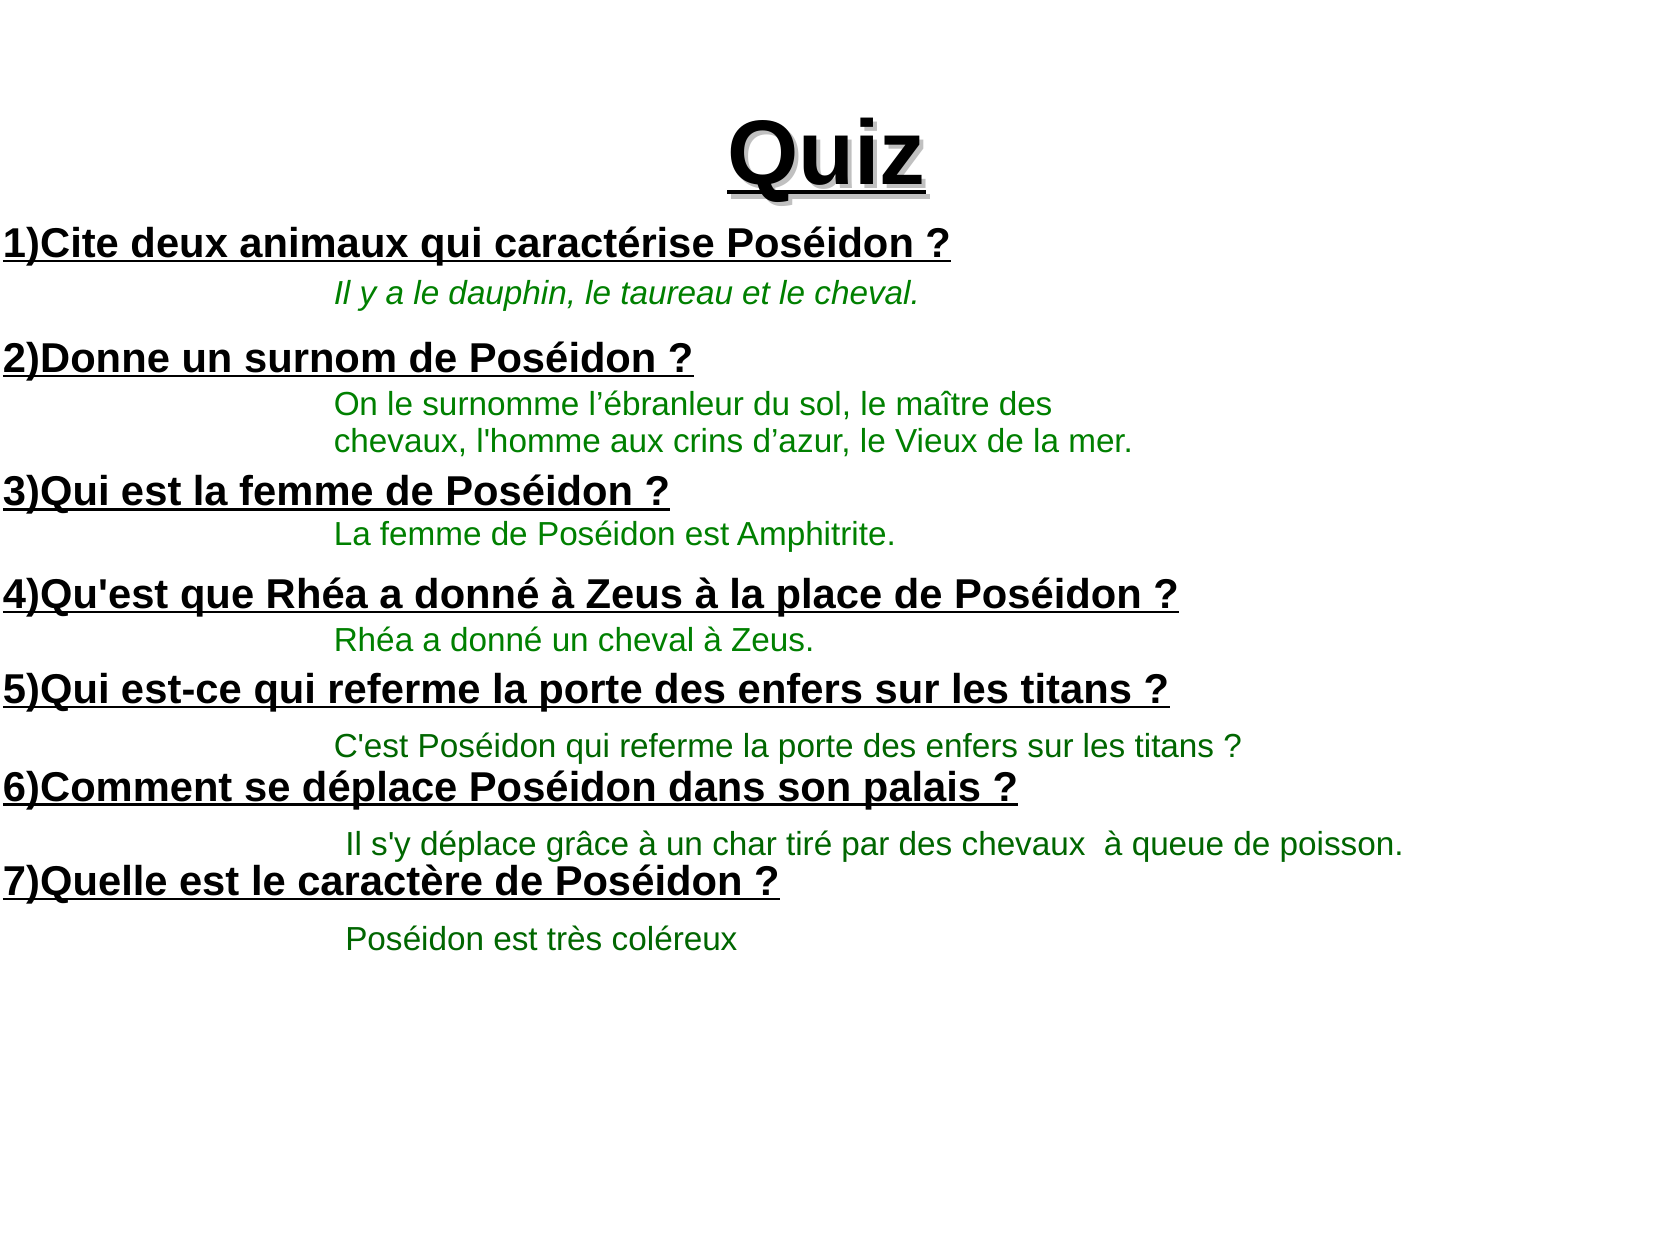

# Quiz
1)Cite deux animaux qui caractérise Poséidon ?
Il y a le dauphin, le taureau et le cheval.
2)Donne un surnom de Poséidon ?
On le surnomme l’ébranleur du sol, le maître des
chevaux, l'homme aux crins d’azur, le Vieux de la mer.
3)Qui est la femme de Poséidon ?
La femme de Poséidon est Amphitrite.
4)Qu'est que Rhéa a donné à Zeus à la place de Poséidon ?
Rhéa a donné un cheval à Zeus.
5)Qui est-ce qui referme la porte des enfers sur les titans ?
C'est Poséidon qui referme la porte des enfers sur les titans ?
6)Comment se déplace Poséidon dans son palais ?
Il s'y déplace grâce à un char tiré par des chevaux à queue de poisson.
7)Quelle est le caractère de Poséidon ?
Poséidon est très coléreux